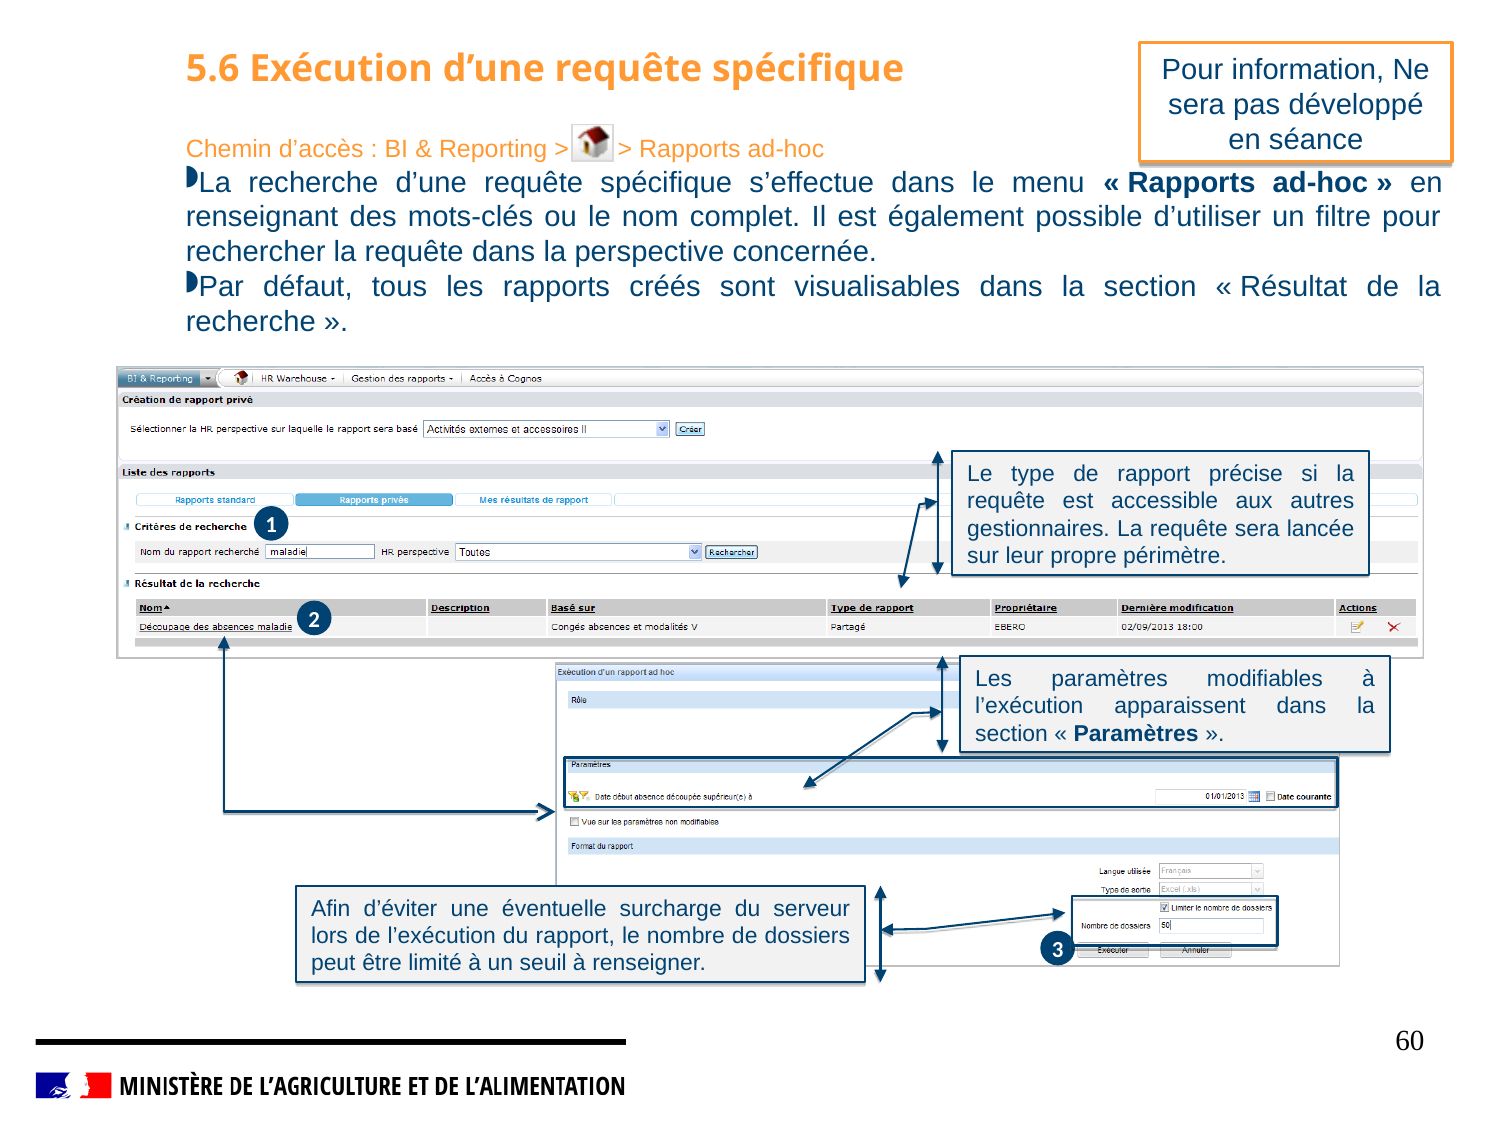

5.6 Exécution d’une requête spécifique
Pour information, Ne sera pas développé en séance
Chemin d’accès : BI & Reporting > > Rapports ad-hoc
La recherche d’une requête spécifique s’effectue dans le menu « Rapports ad-hoc » en renseignant des mots-clés ou le nom complet. Il est également possible d’utiliser un filtre pour rechercher la requête dans la perspective concernée.
Par défaut, tous les rapports créés sont visualisables dans la section « Résultat de la recherche ».
Le type de rapport précise si la requête est accessible aux autres gestionnaires. La requête sera lancée sur leur propre périmètre.
1
2
Les paramètres modifiables à l’exécution apparaissent dans la section « Paramètres ».
Afin d’éviter une éventuelle surcharge du serveur lors de l’exécution du rapport, le nombre de dossiers peut être limité à un seuil à renseigner.
3